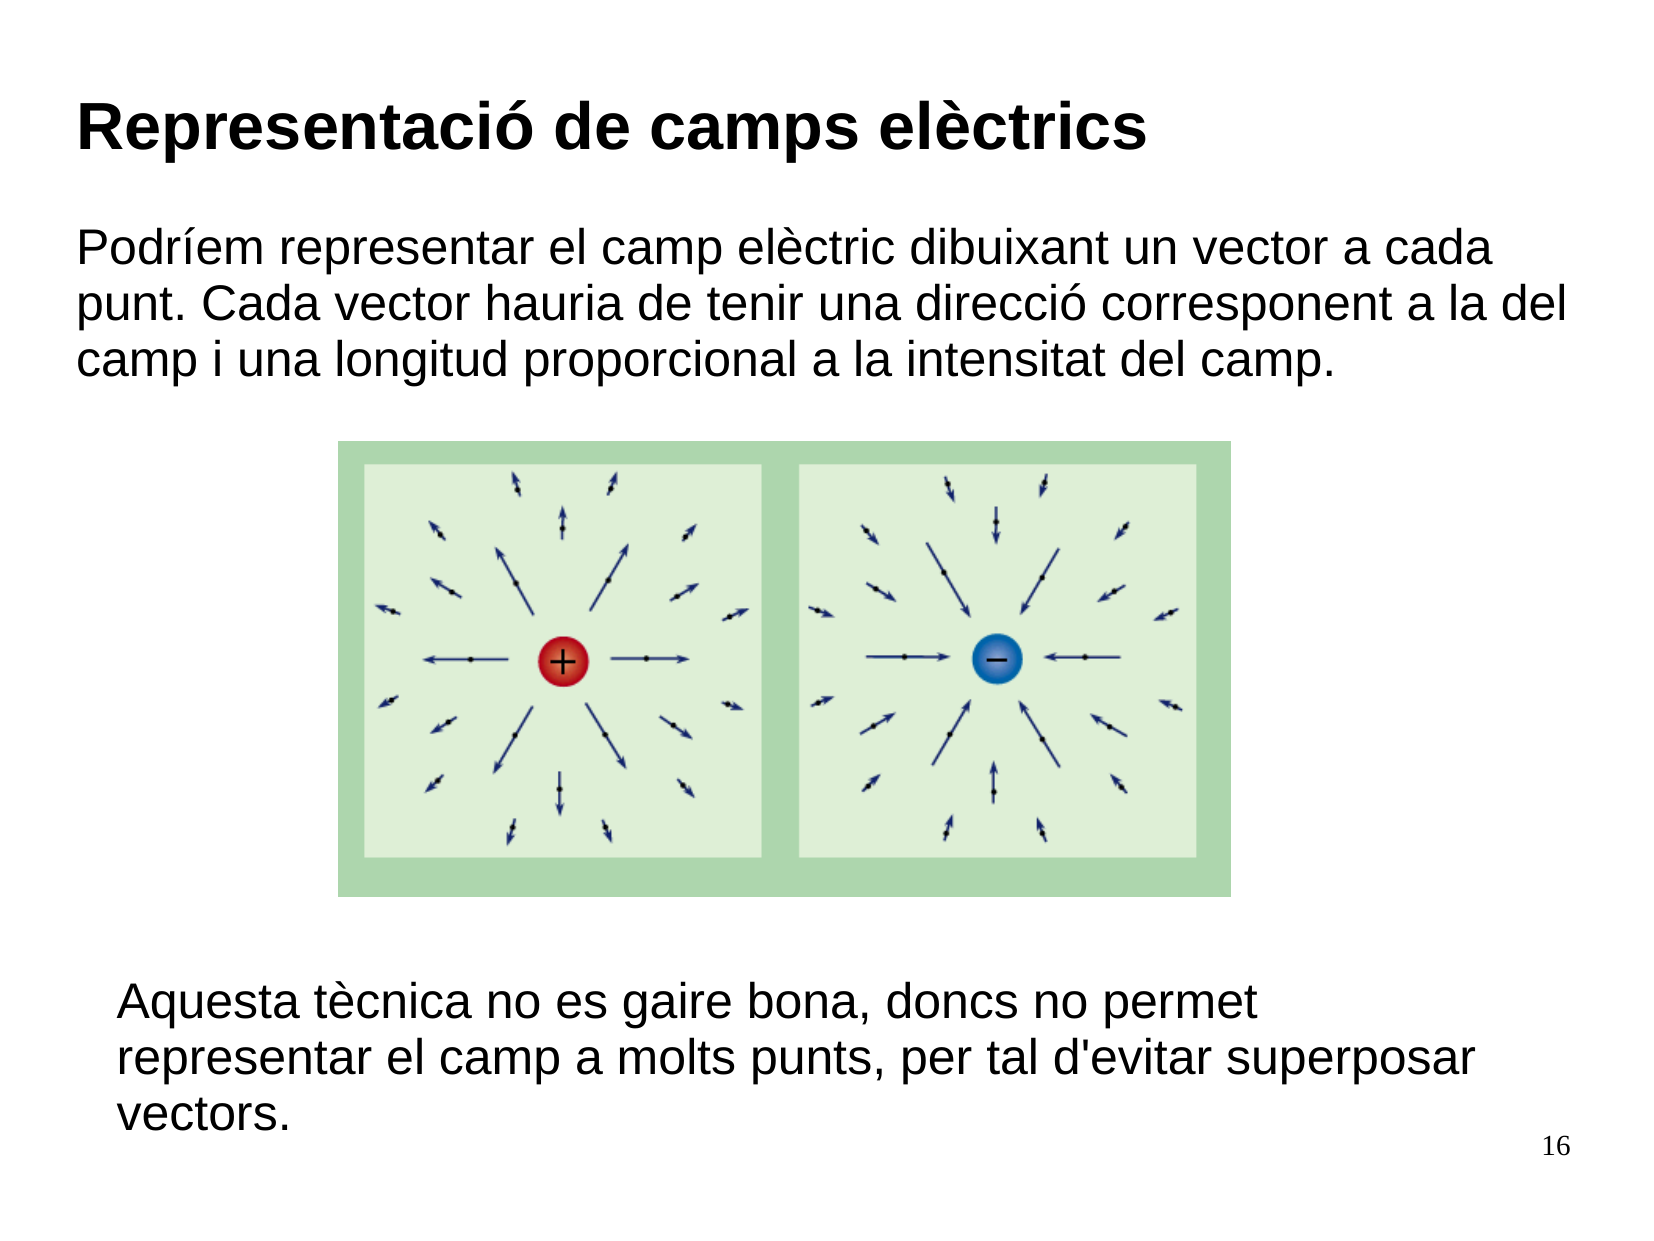

Representació de camps elèctrics
Podríem representar el camp elèctric dibuixant un vector a cada punt. Cada vector hauria de tenir una direcció corresponent a la del camp i una longitud proporcional a la intensitat del camp.
Aquesta tècnica no es gaire bona, doncs no permet representar el camp a molts punts, per tal d'evitar superposar vectors.
16